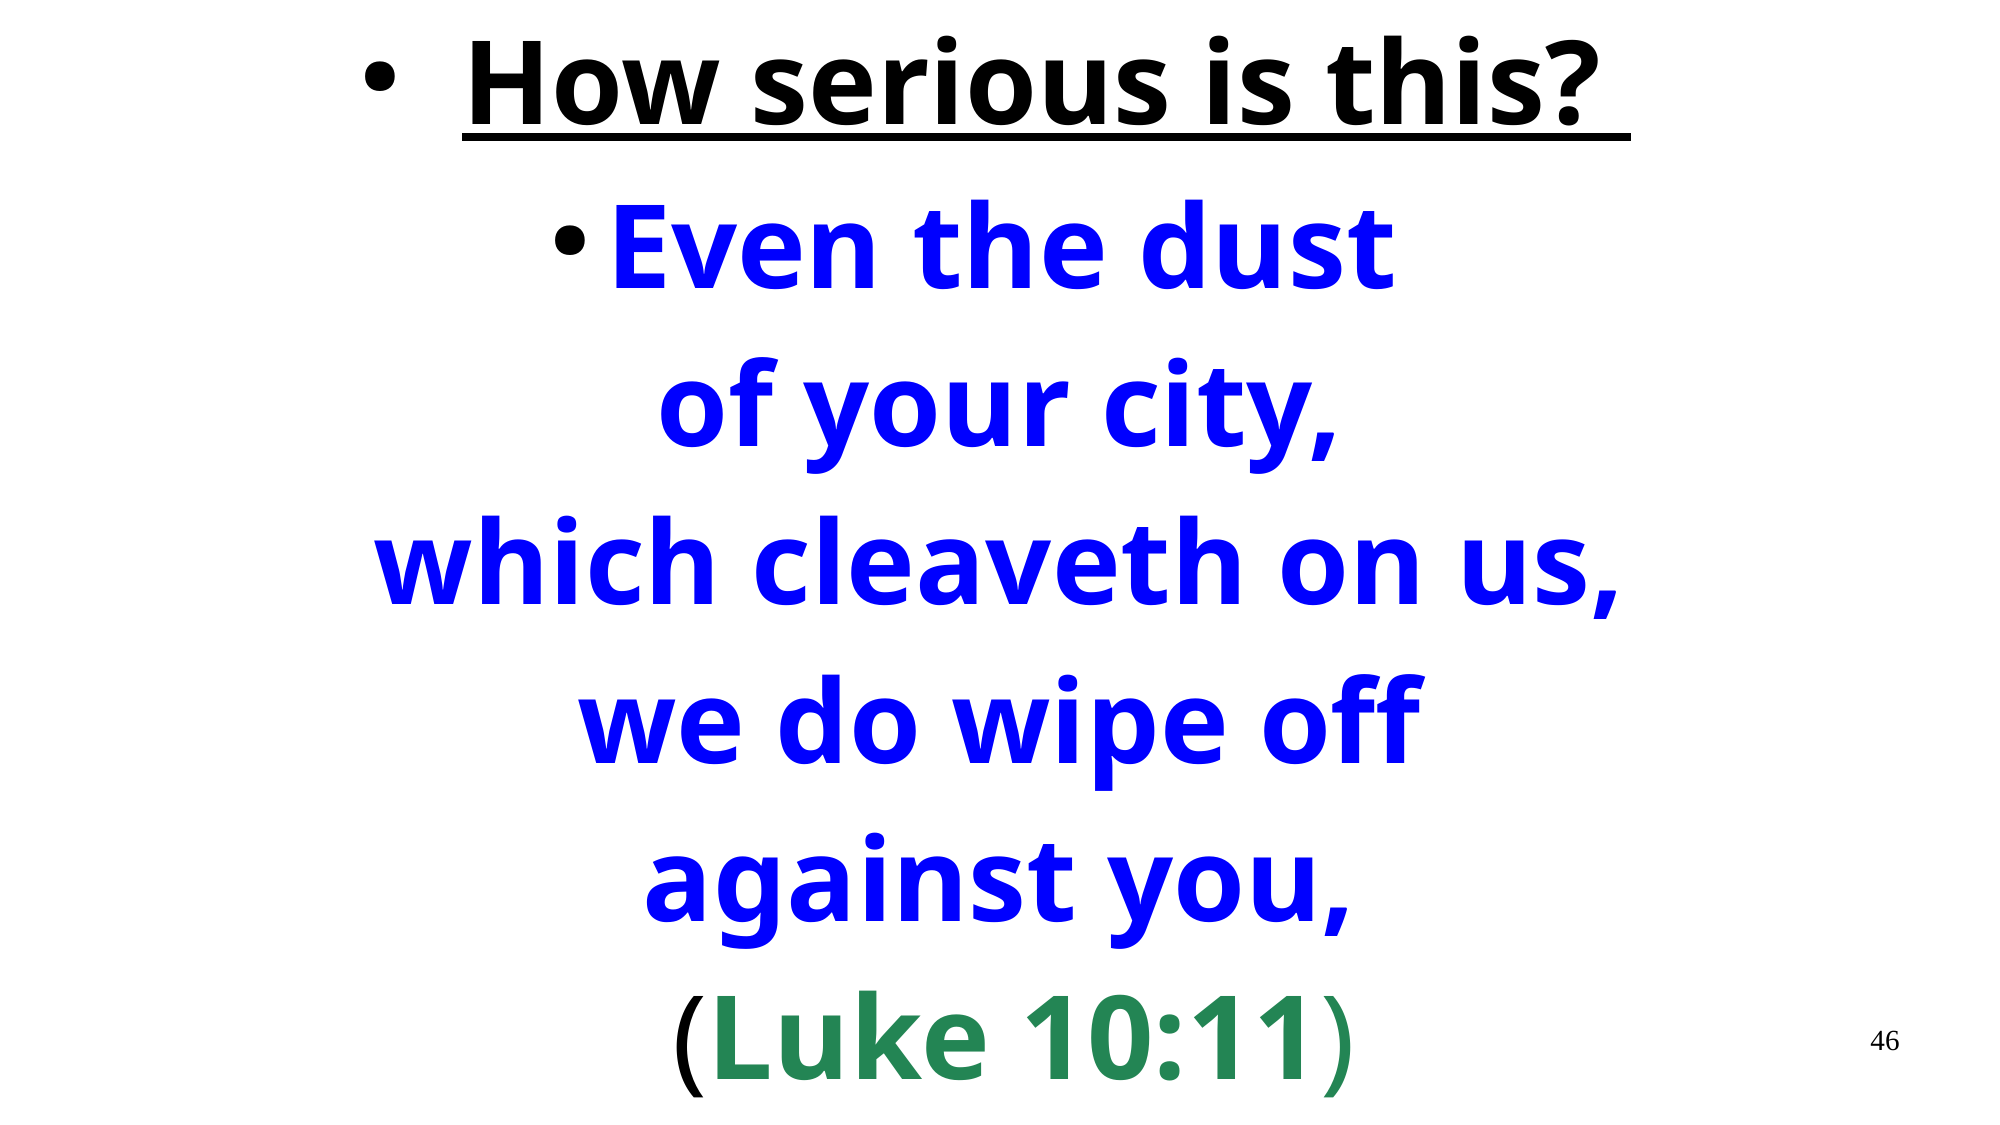

# How serious is this?
Even the dust
of your city,
which cleaveth on us,
we do wipe off
against you,
(Luke 10:11)
46